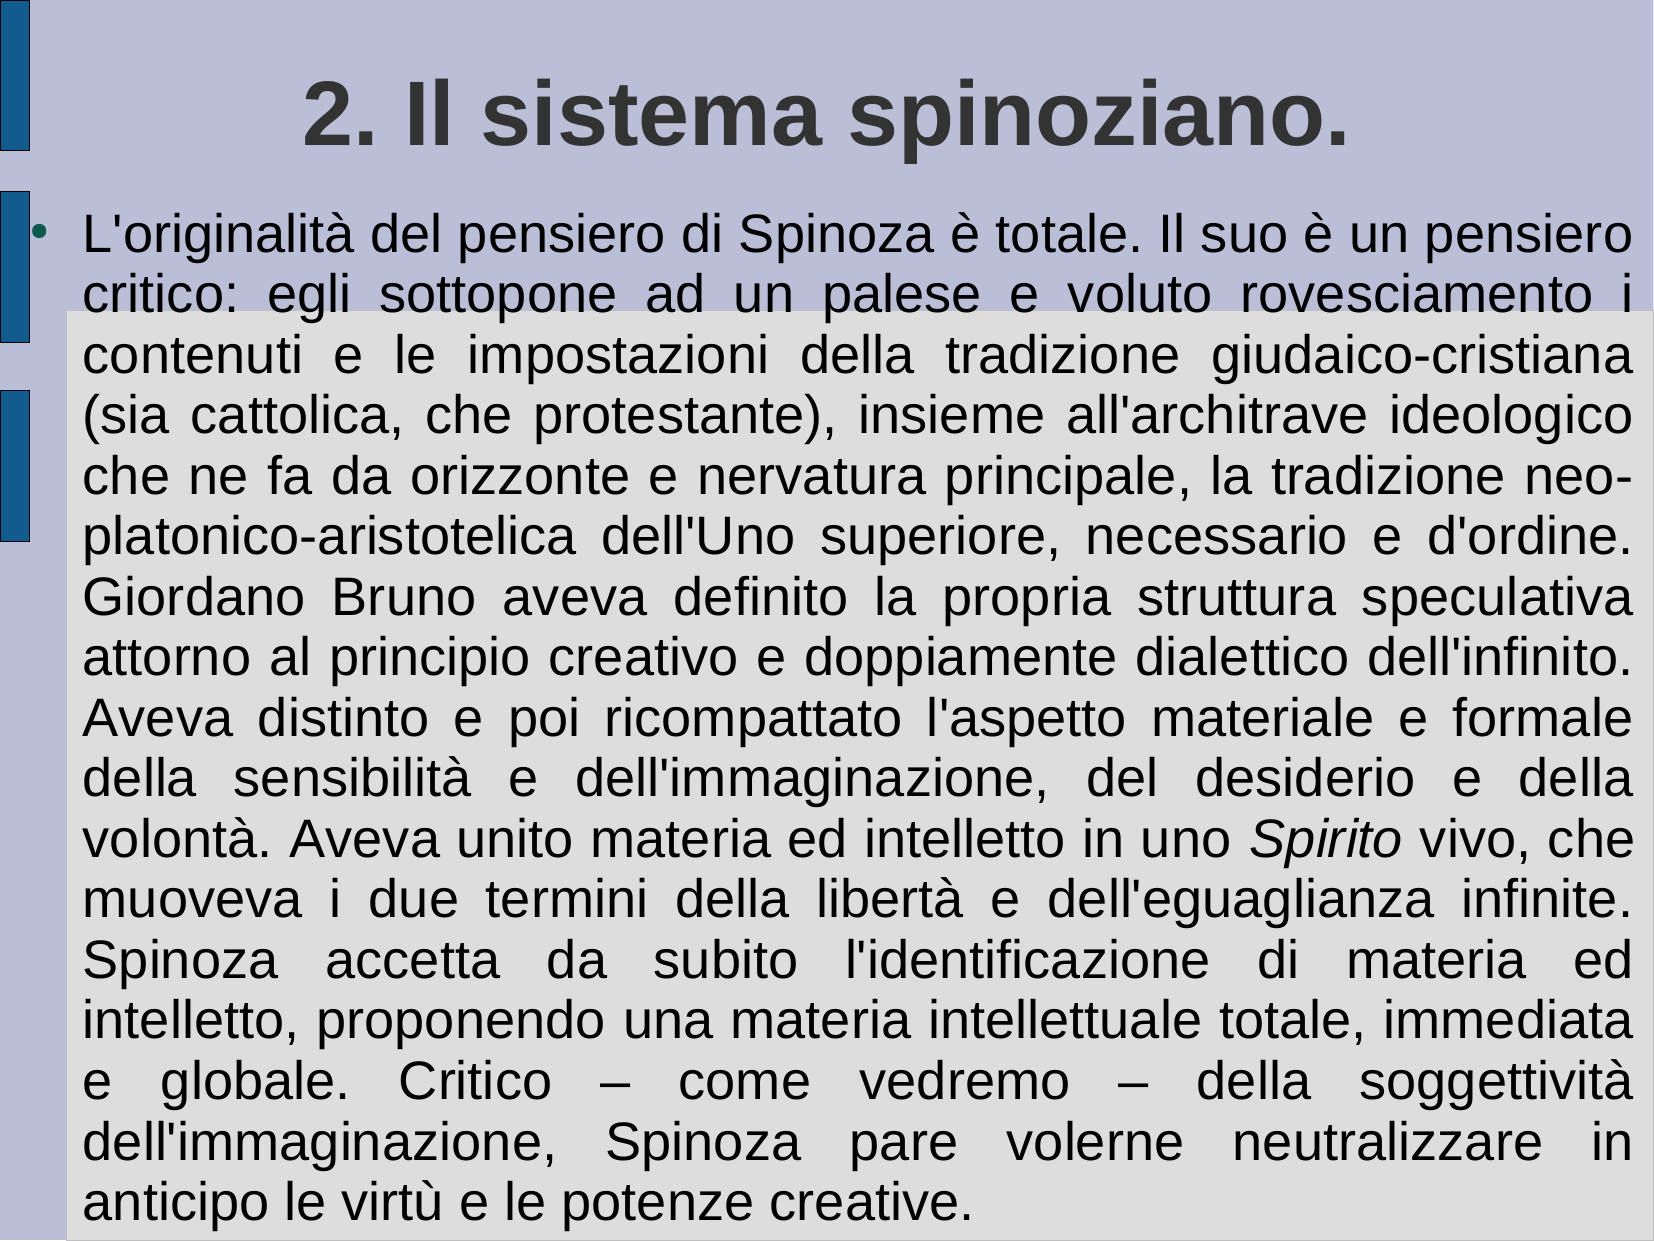

# 2. Il sistema spinoziano.
L'originalità del pensiero di Spinoza è totale. Il suo è un pensiero critico: egli sottopone ad un palese e voluto rovesciamento i contenuti e le impostazioni della tradizione giudaico-cristiana (sia cattolica, che protestante), insieme all'architrave ideologico che ne fa da orizzonte e nervatura principale, la tradizione neo-platonico-aristotelica dell'Uno superiore, necessario e d'ordine. Giordano Bruno aveva definito la propria struttura speculativa attorno al principio creativo e doppiamente dialettico dell'infinito. Aveva distinto e poi ricompattato l'aspetto materiale e formale della sensibilità e dell'immaginazione, del desiderio e della volontà. Aveva unito materia ed intelletto in uno Spirito vivo, che muoveva i due termini della libertà e dell'eguaglianza infinite. Spinoza accetta da subito l'identificazione di materia ed intelletto, proponendo una materia intellettuale totale, immediata e globale. Critico – come vedremo – della soggettività dell'immaginazione, Spinoza pare volerne neutralizzare in anticipo le virtù e le potenze creative.